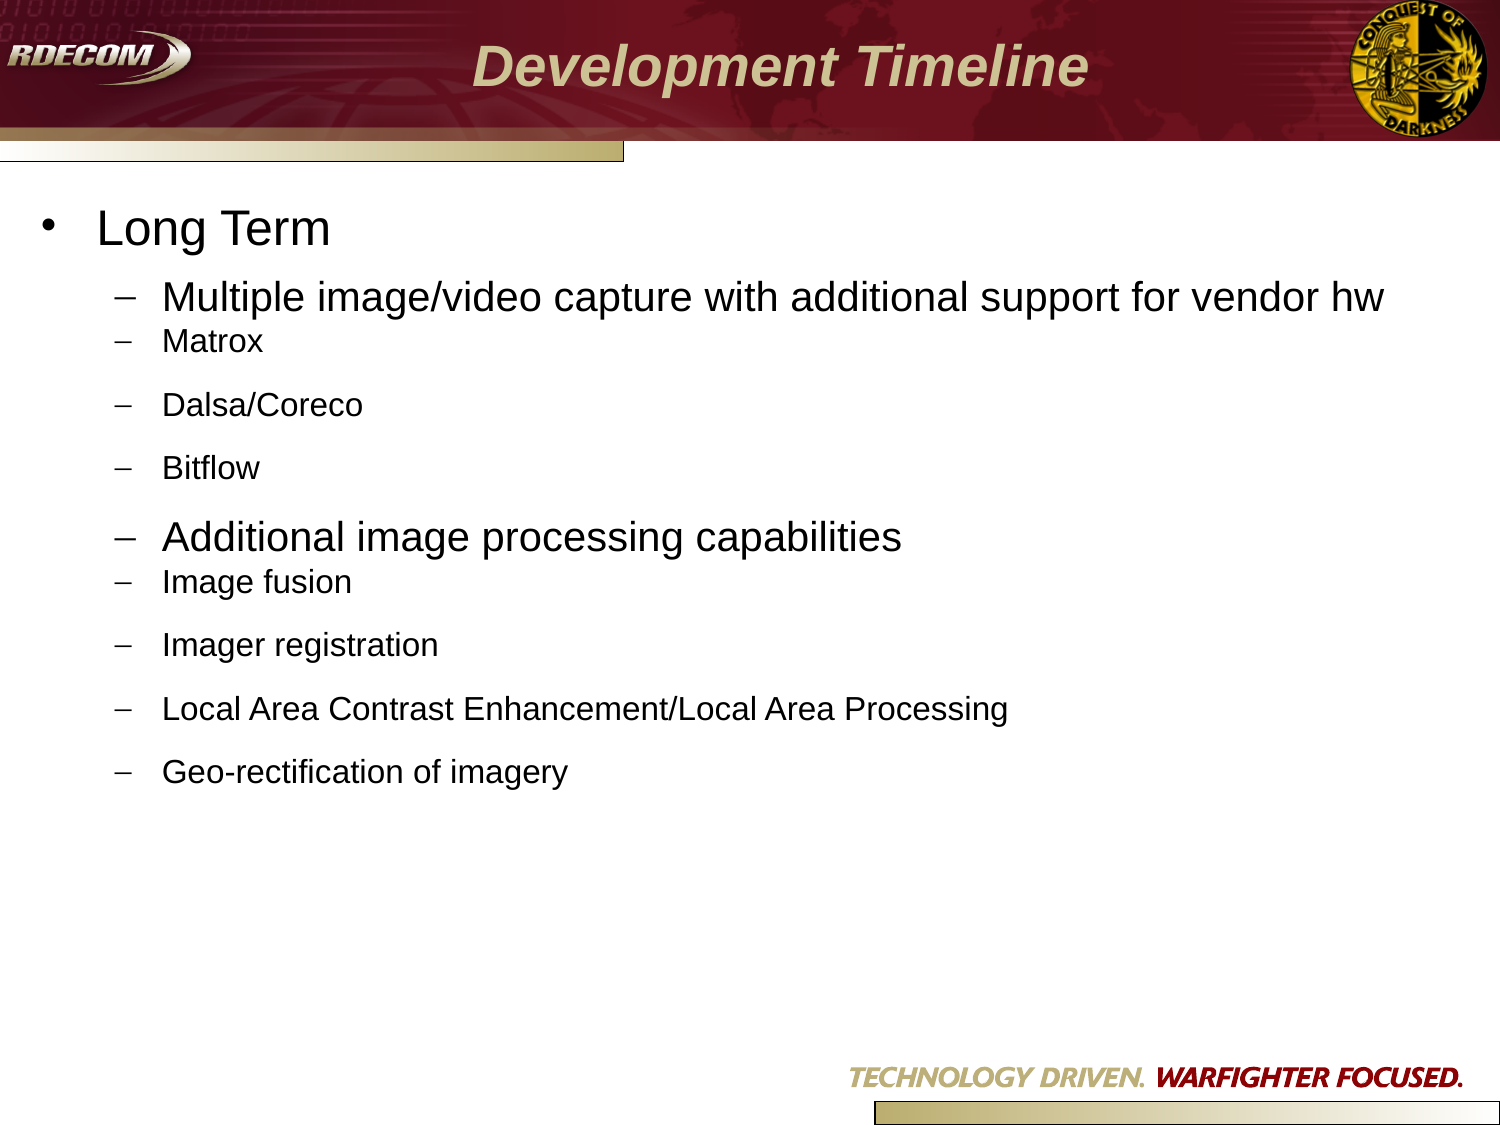

# Development Timeline
Long Term
Multiple image/video capture with additional support for vendor hw
Matrox
Dalsa/Coreco
Bitflow
Additional image processing capabilities
Image fusion
Imager registration
Local Area Contrast Enhancement/Local Area Processing
Geo-rectification of imagery